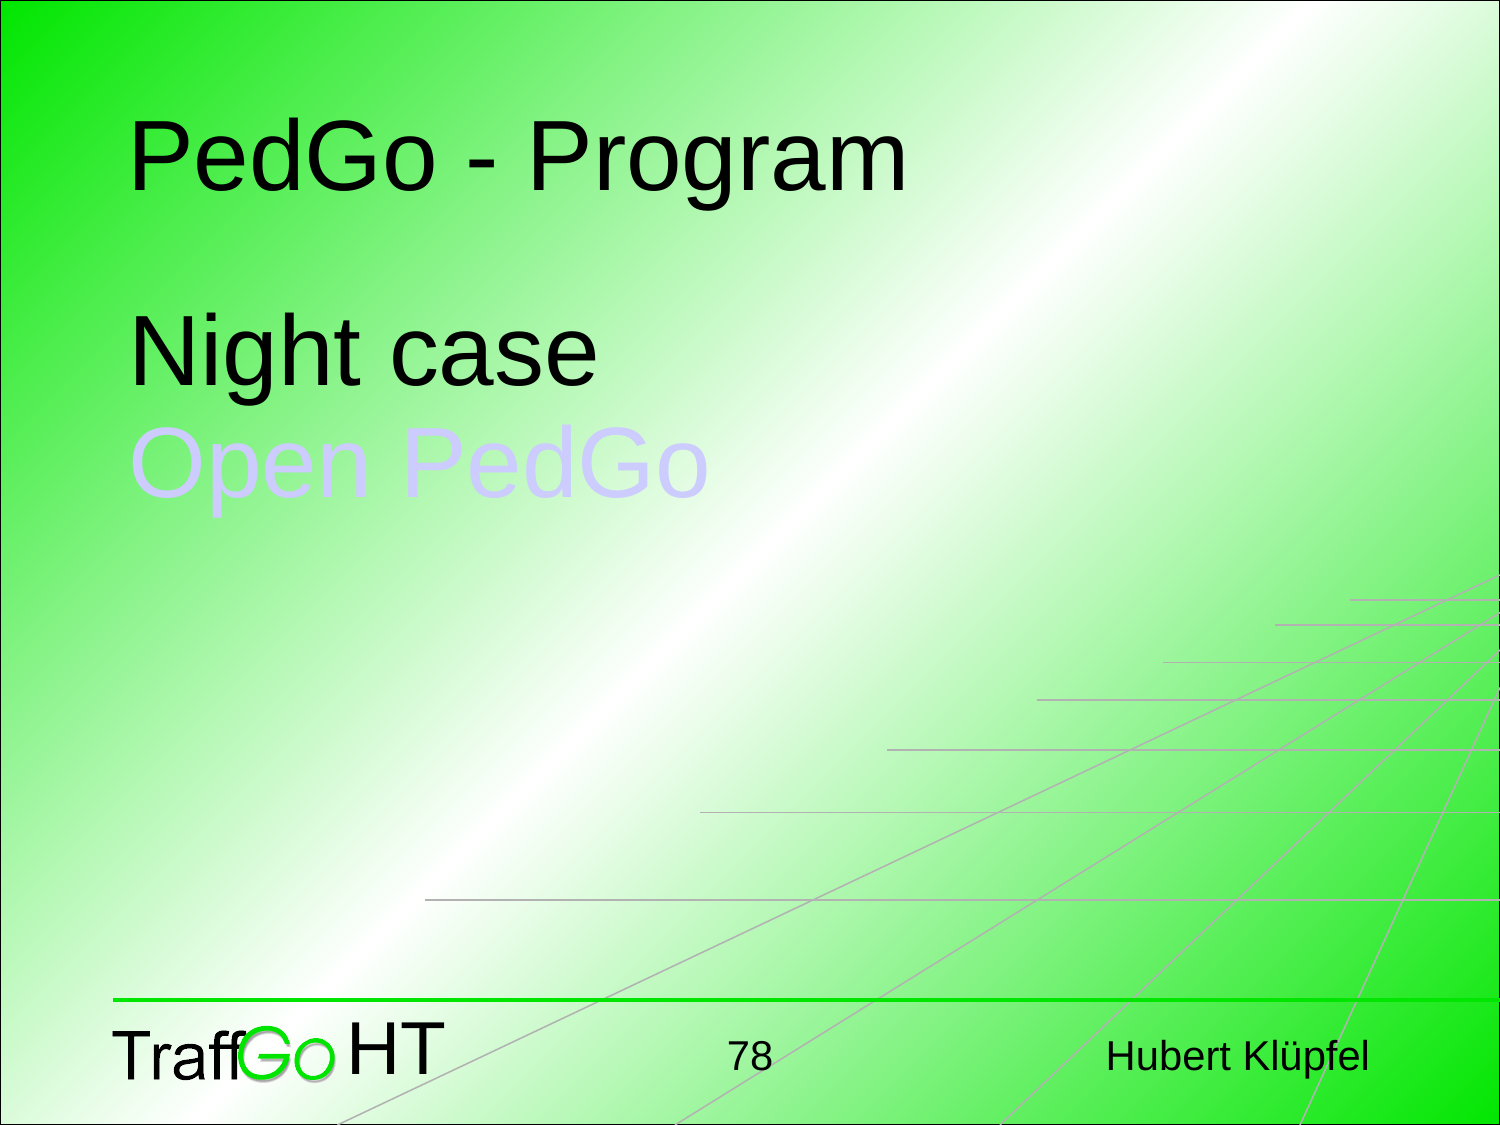

# PedGo - Program
Night case
Open PedGo